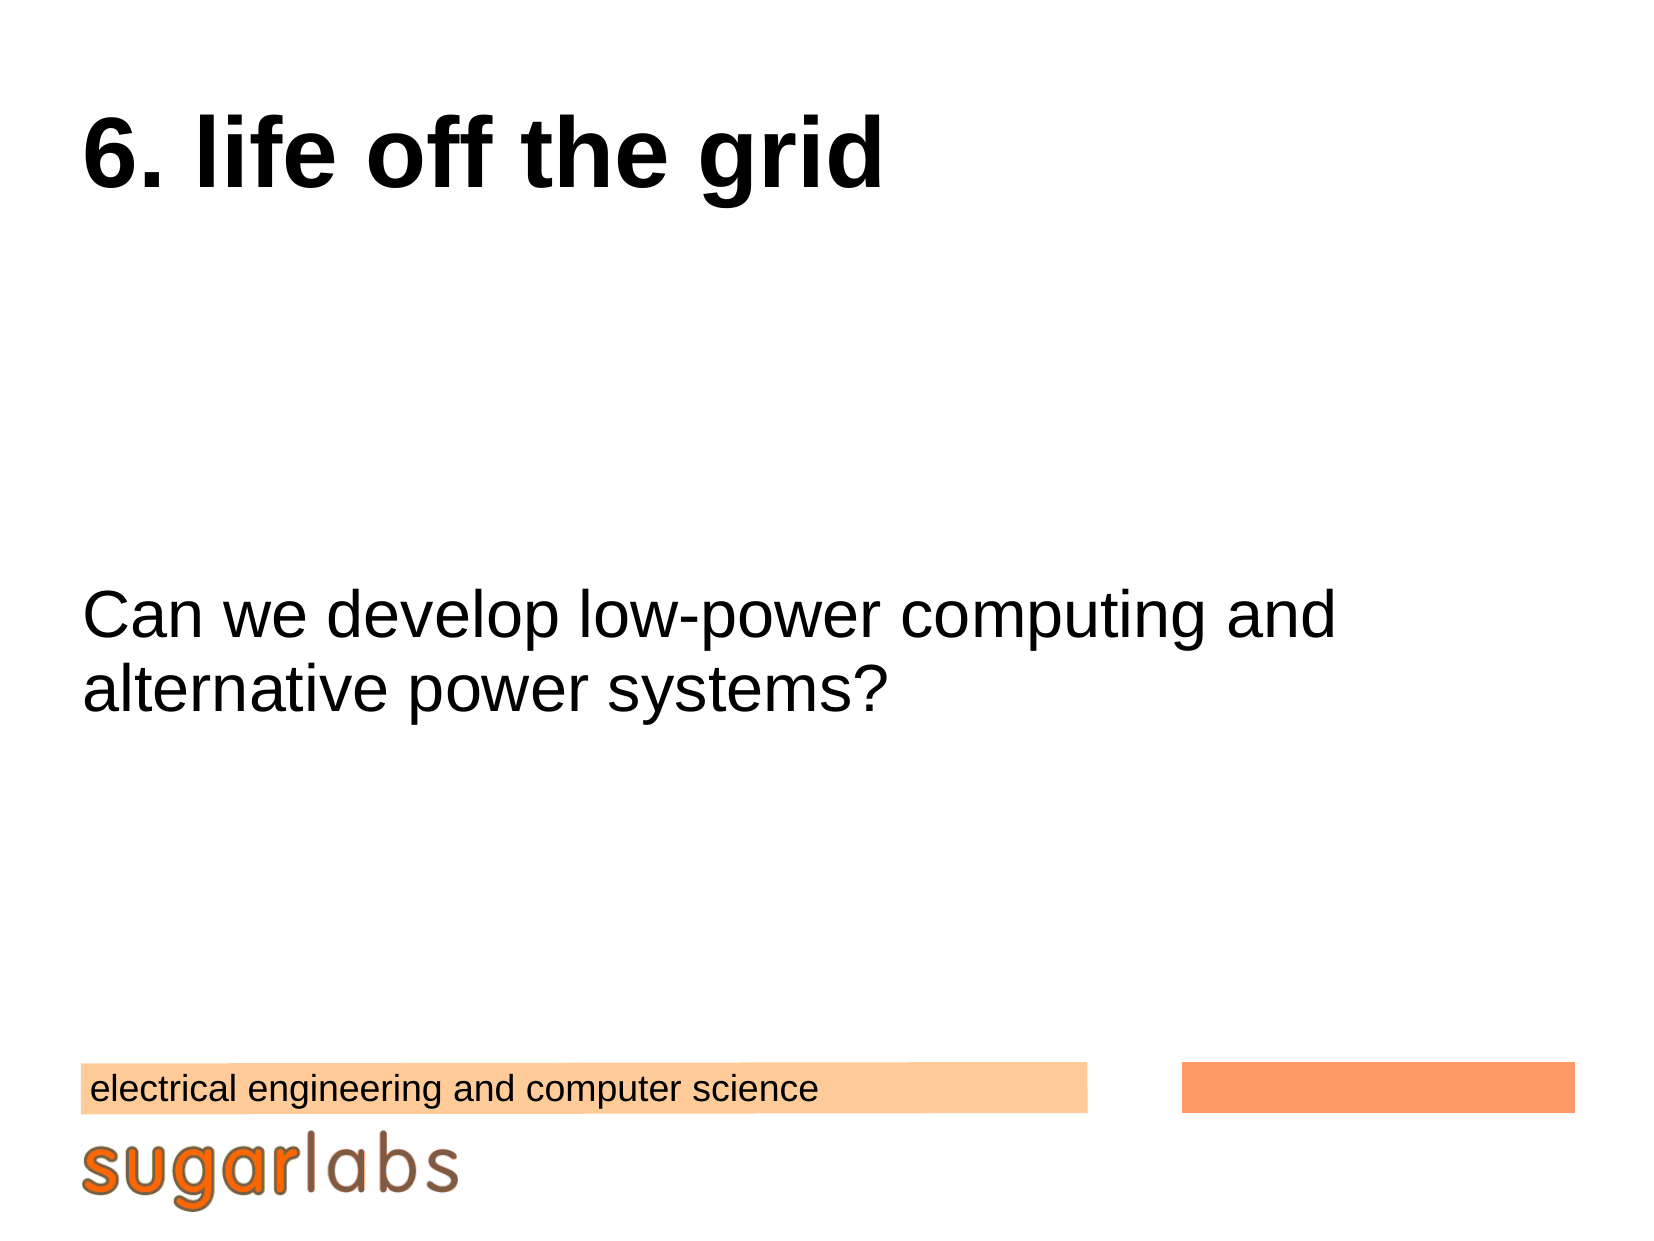

# 6. life off the grid
Can we develop low-power computing and alternative power systems?
electrical engineering and computer science